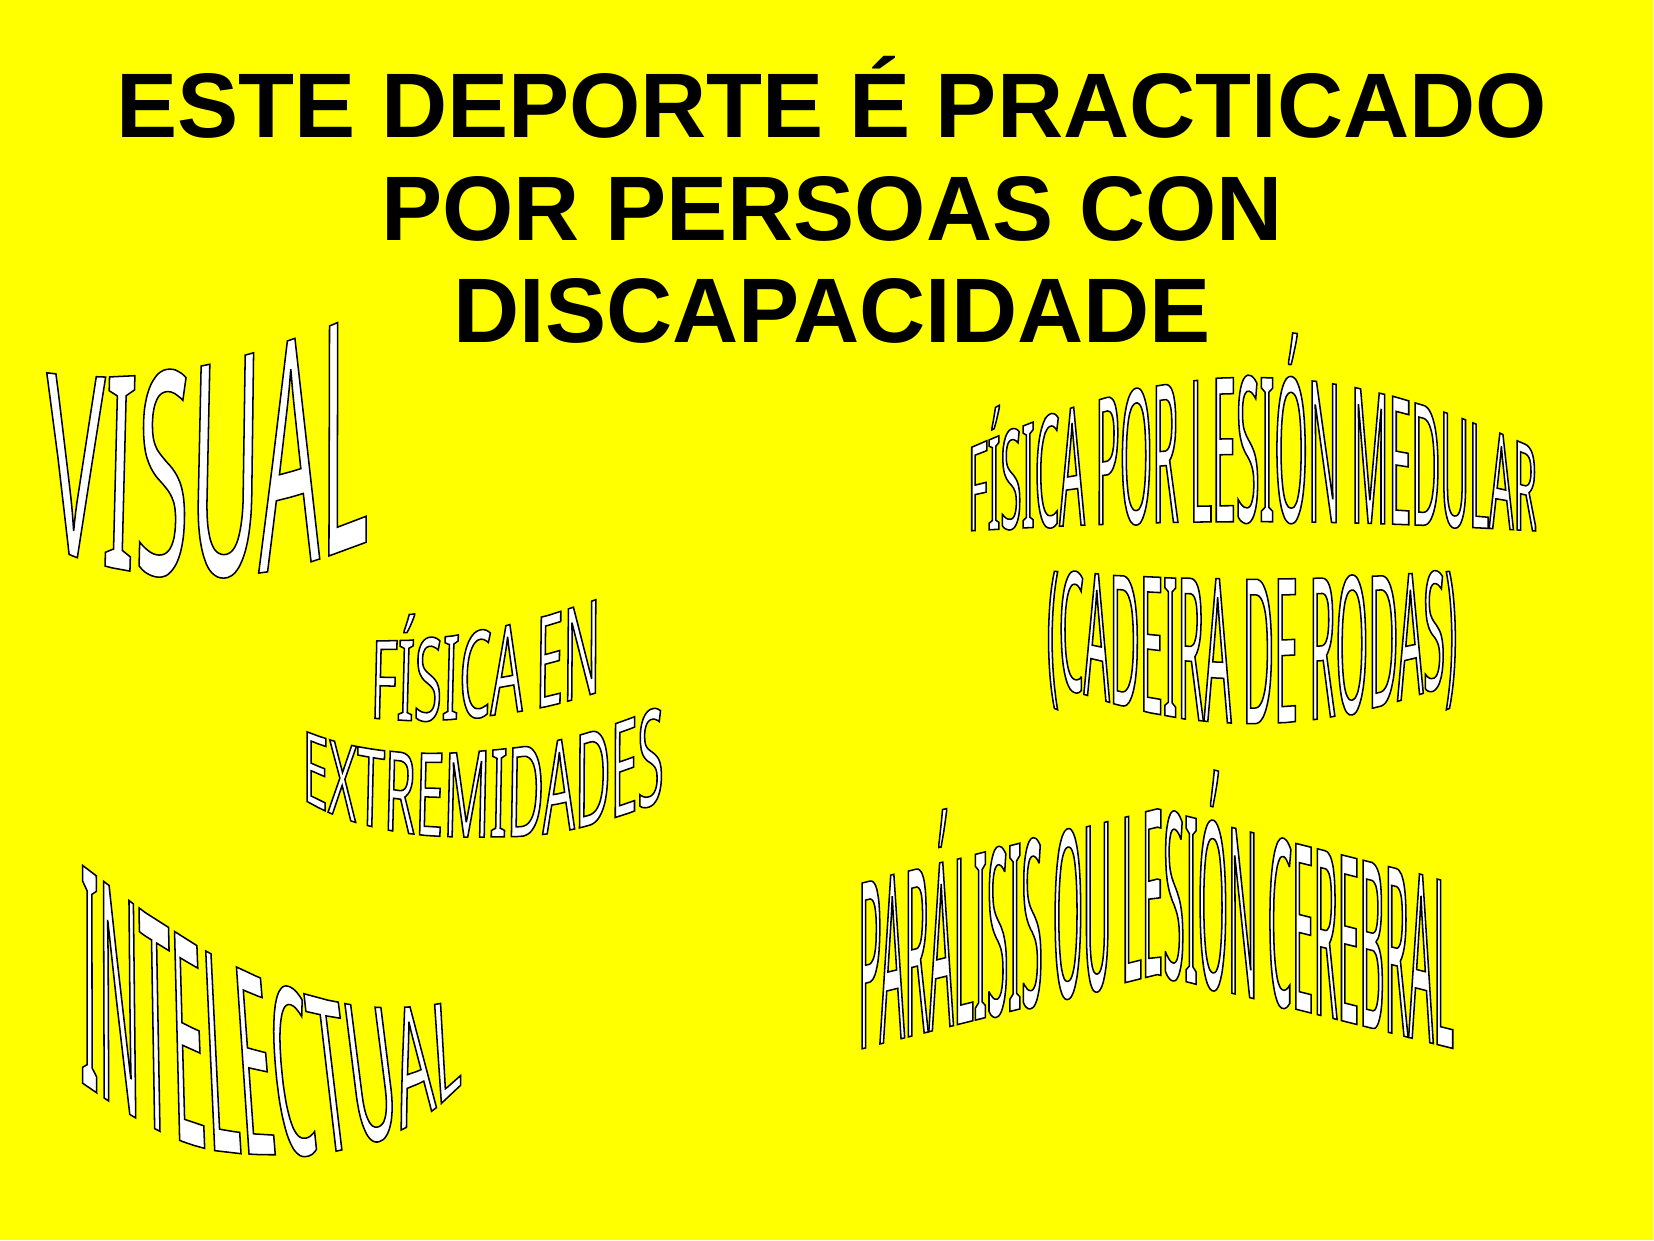

ESTE DEPORTE É PRACTICADO POR PERSOAS CON DISCAPACIDADE
VISUAL
FÍSICA POR LESIÓN MEDULAR
(CADEIRA DE RODAS)
FÍSICA EN
EXTREMIDADES
PARÁLISIS OU LESIÓN CEREBRAL
INTELECTUAL